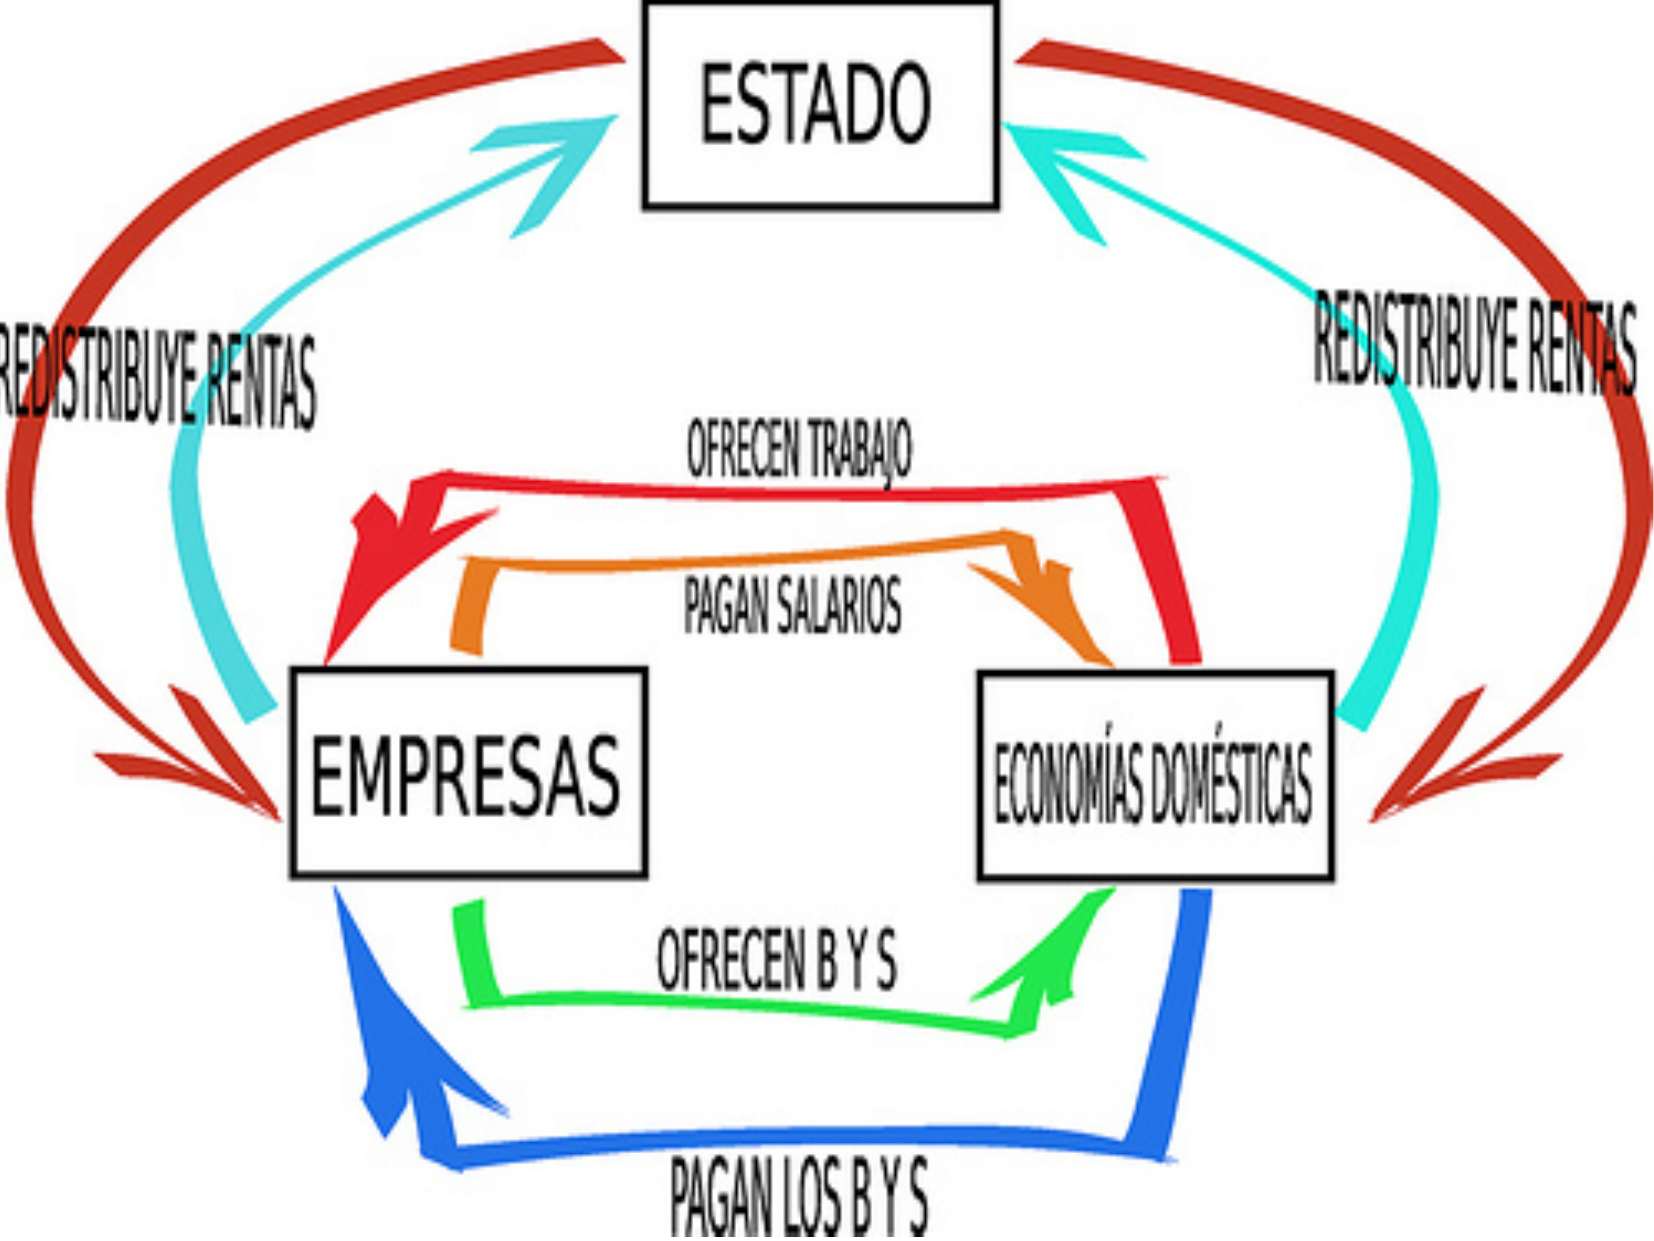

Compra
Doble papel
económico
Familia
Economía doméstica
Trabaja
Agentes económicos
Empresa
Produce bienes
Establece las leyes
Gobierno
Invierte en servicios públicos
Recauda impuestos